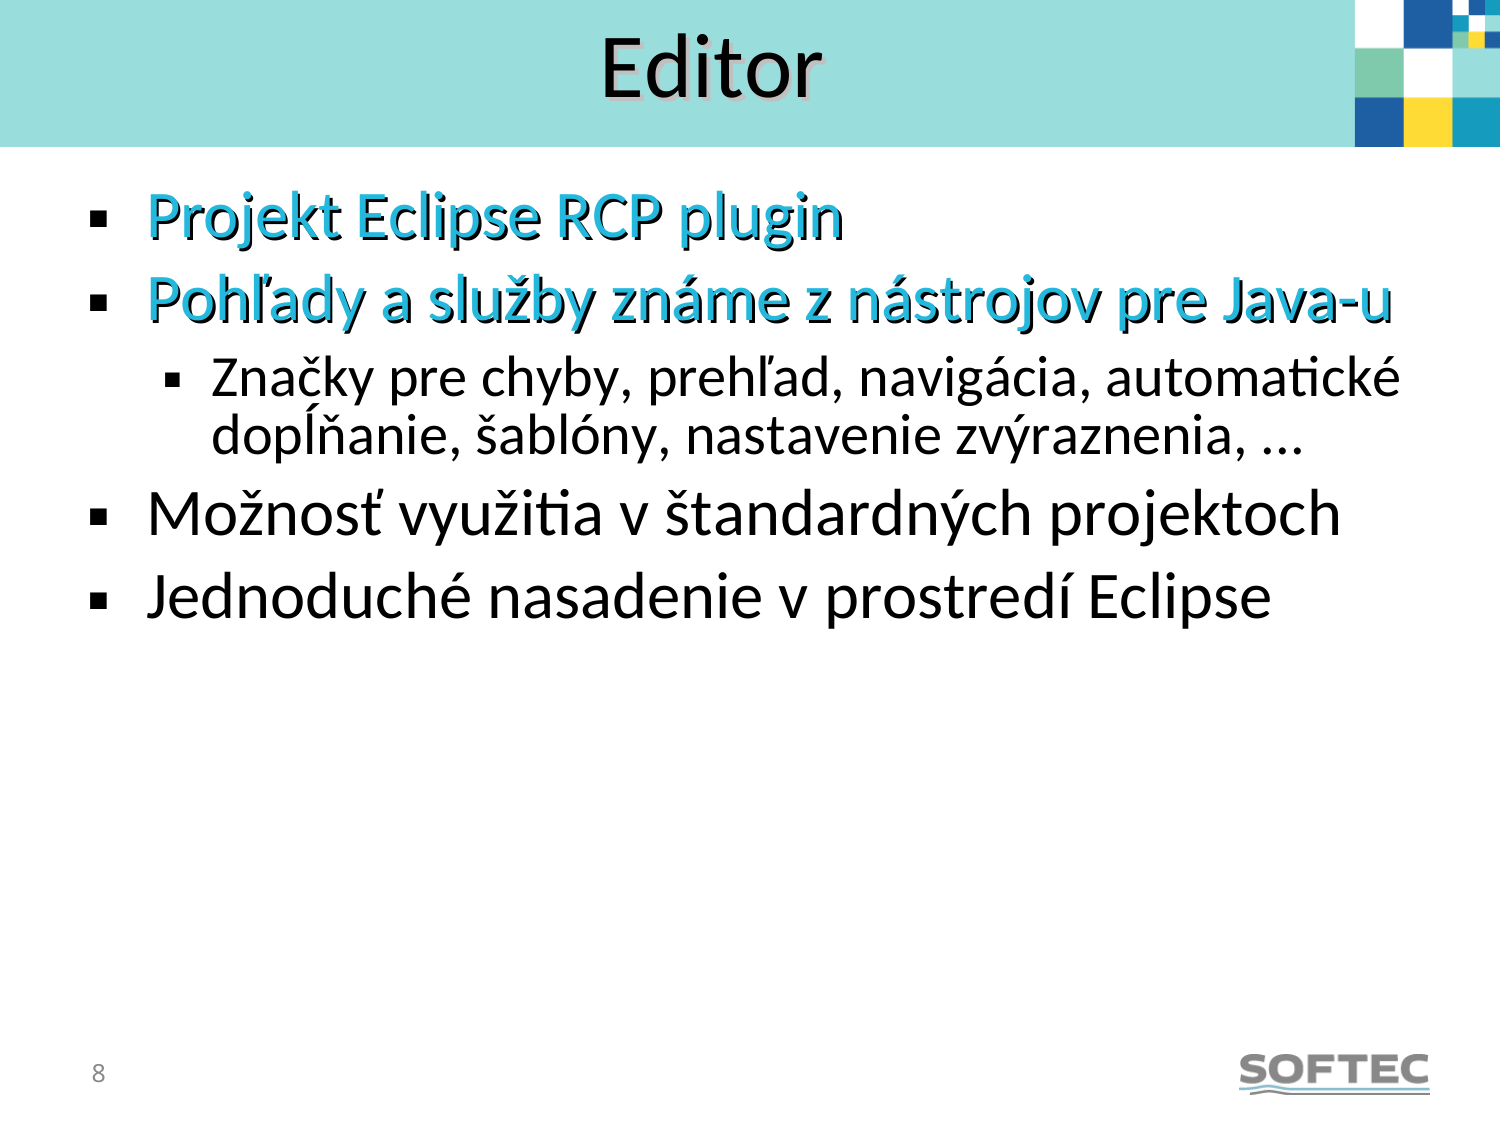

# Editor
Projekt Eclipse RCP plugin
Pohľady a služby známe z nástrojov pre Java-u
Značky pre chyby, prehľad, navigácia, automatické dopĺňanie, šablóny, nastavenie zvýraznenia, ...
Možnosť využitia v štandardných projektoch
Jednoduché nasadenie v prostredí Eclipse